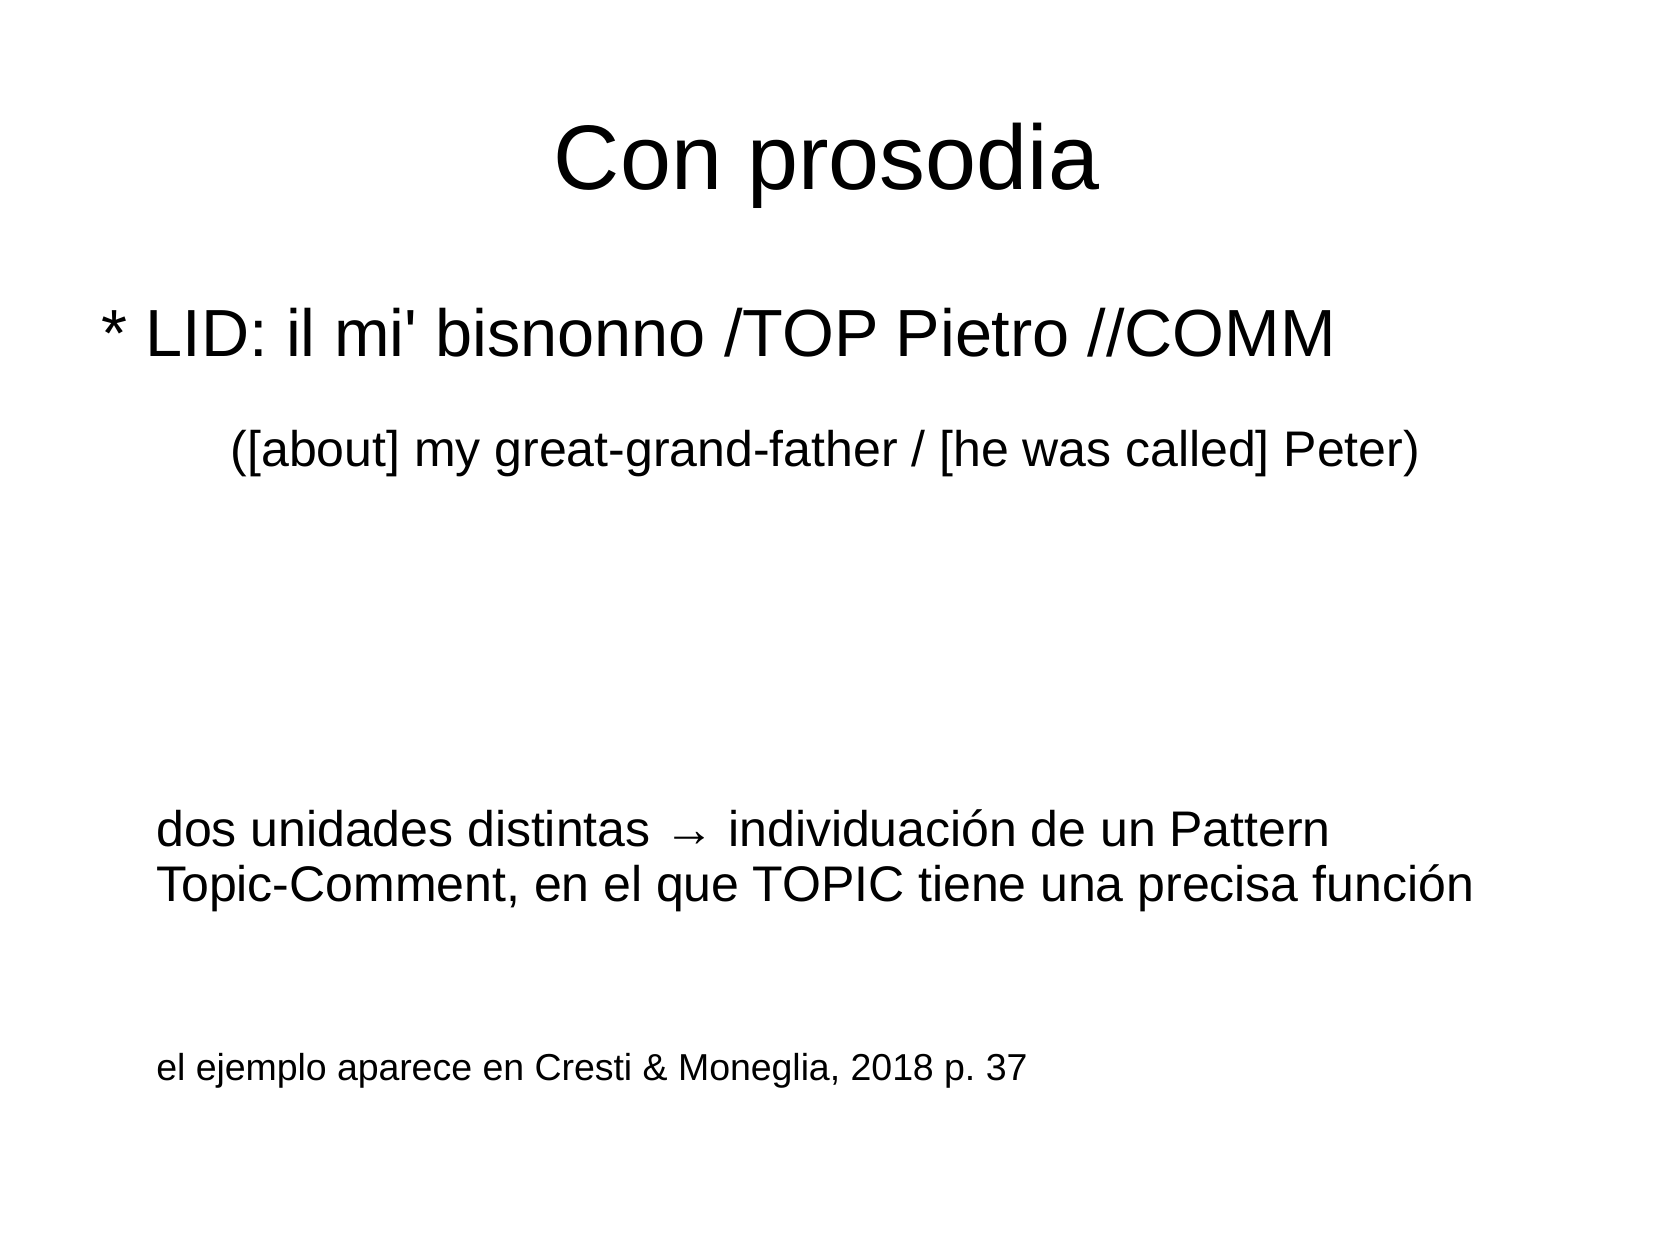

# Con prosodia
 * LID: il mi' bisnonno /TOP Pietro //COMM
 ([about] my great-grand-father / [he was called] Peter)
dos unidades distintas → individuación de un Pattern
Topic-Comment, en el que TOPIC tiene una precisa función
el ejemplo aparece en Cresti & Moneglia, 2018 p. 37